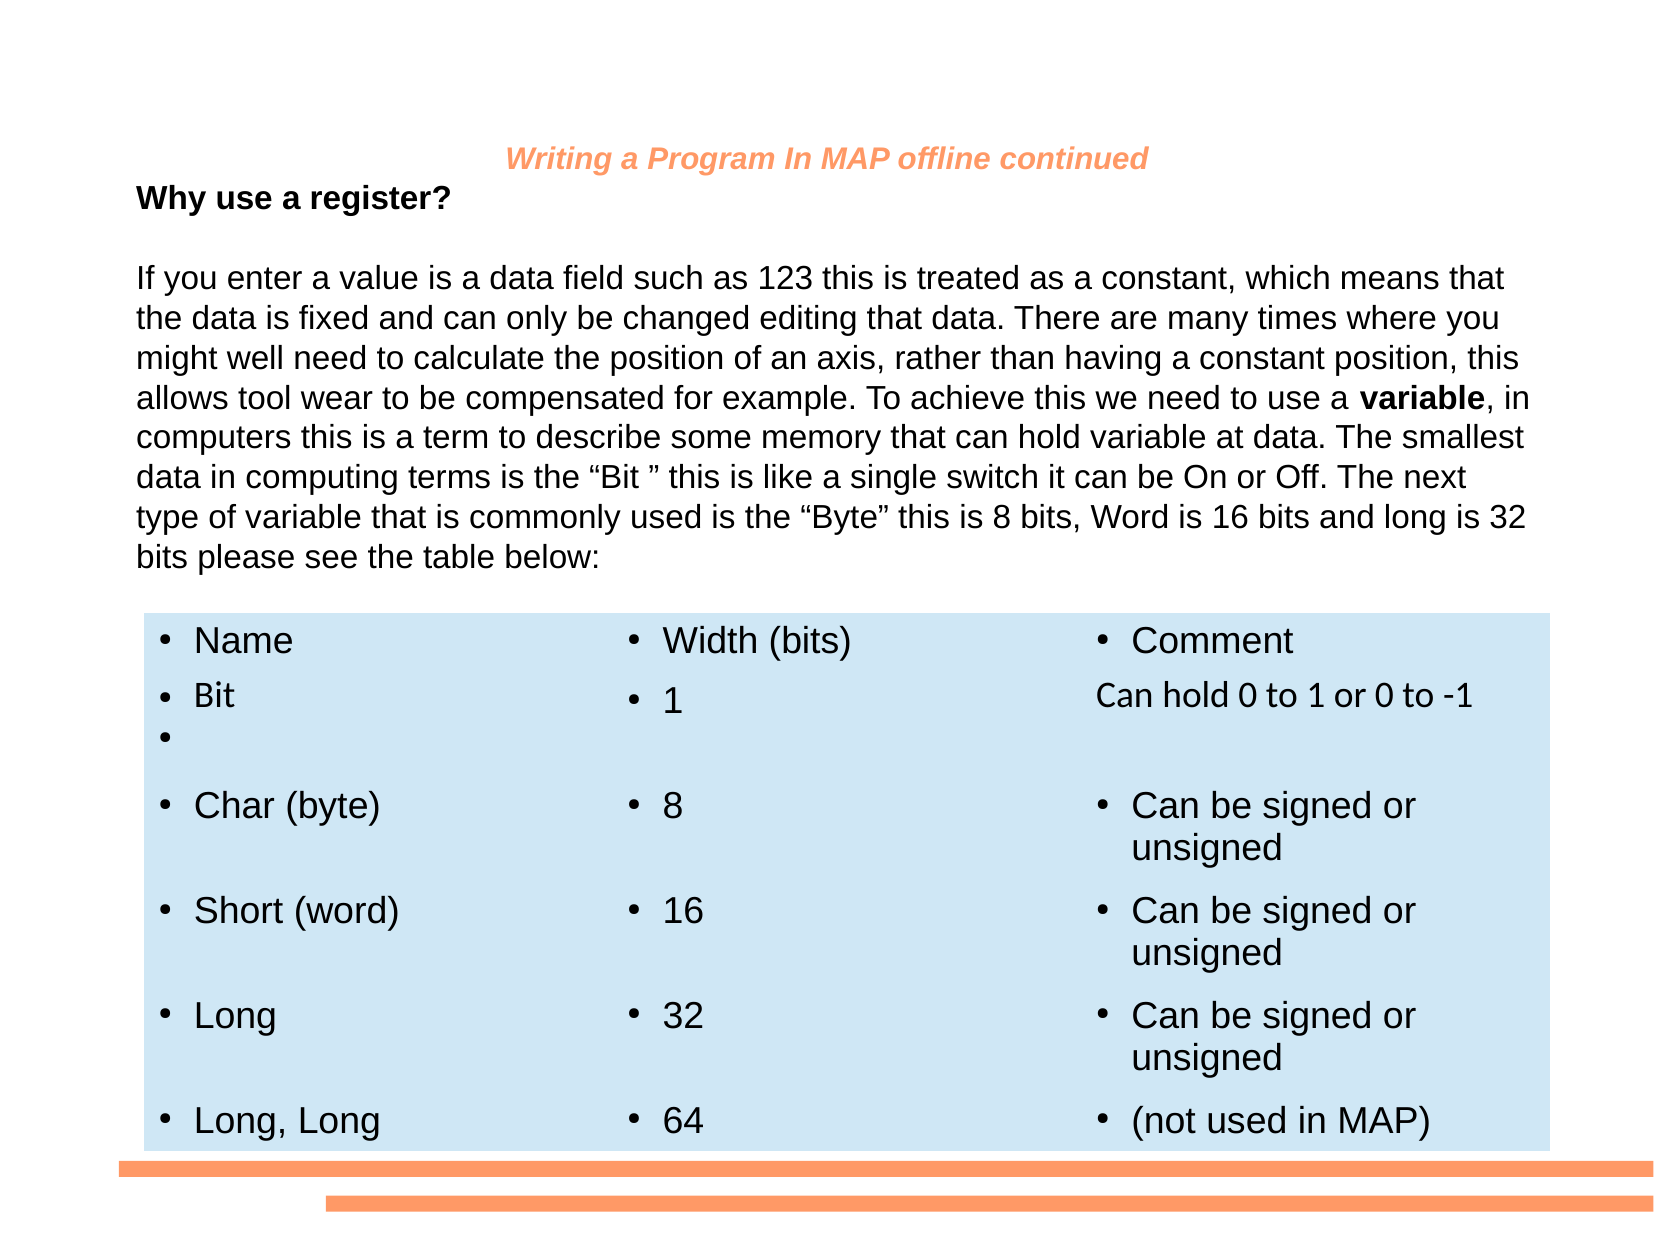

# Writing a Program In MAP offline continued
Why use a register?
If you enter a value is a data field such as 123 this is treated as a constant, which means that the data is fixed and can only be changed editing that data. There are many times where you might well need to calculate the position of an axis, rather than having a constant position, this allows tool wear to be compensated for example. To achieve this we need to use a variable, in computers this is a term to describe some memory that can hold variable at data. The smallest data in computing terms is the “Bit ” this is like a single switch it can be On or Off. The next type of variable that is commonly used is the “Byte” this is 8 bits, Word is 16 bits and long is 32 bits please see the table below:
| Name | Width (bits) | Comment |
| --- | --- | --- |
| Bit | 1 | Can hold 0 to 1 or 0 to -1 |
| Char (byte) | 8 | Can be signed or unsigned |
| Short (word) | 16 | Can be signed or unsigned |
| Long | 32 | Can be signed or unsigned |
| Long, Long | 64 | (not used in MAP) |